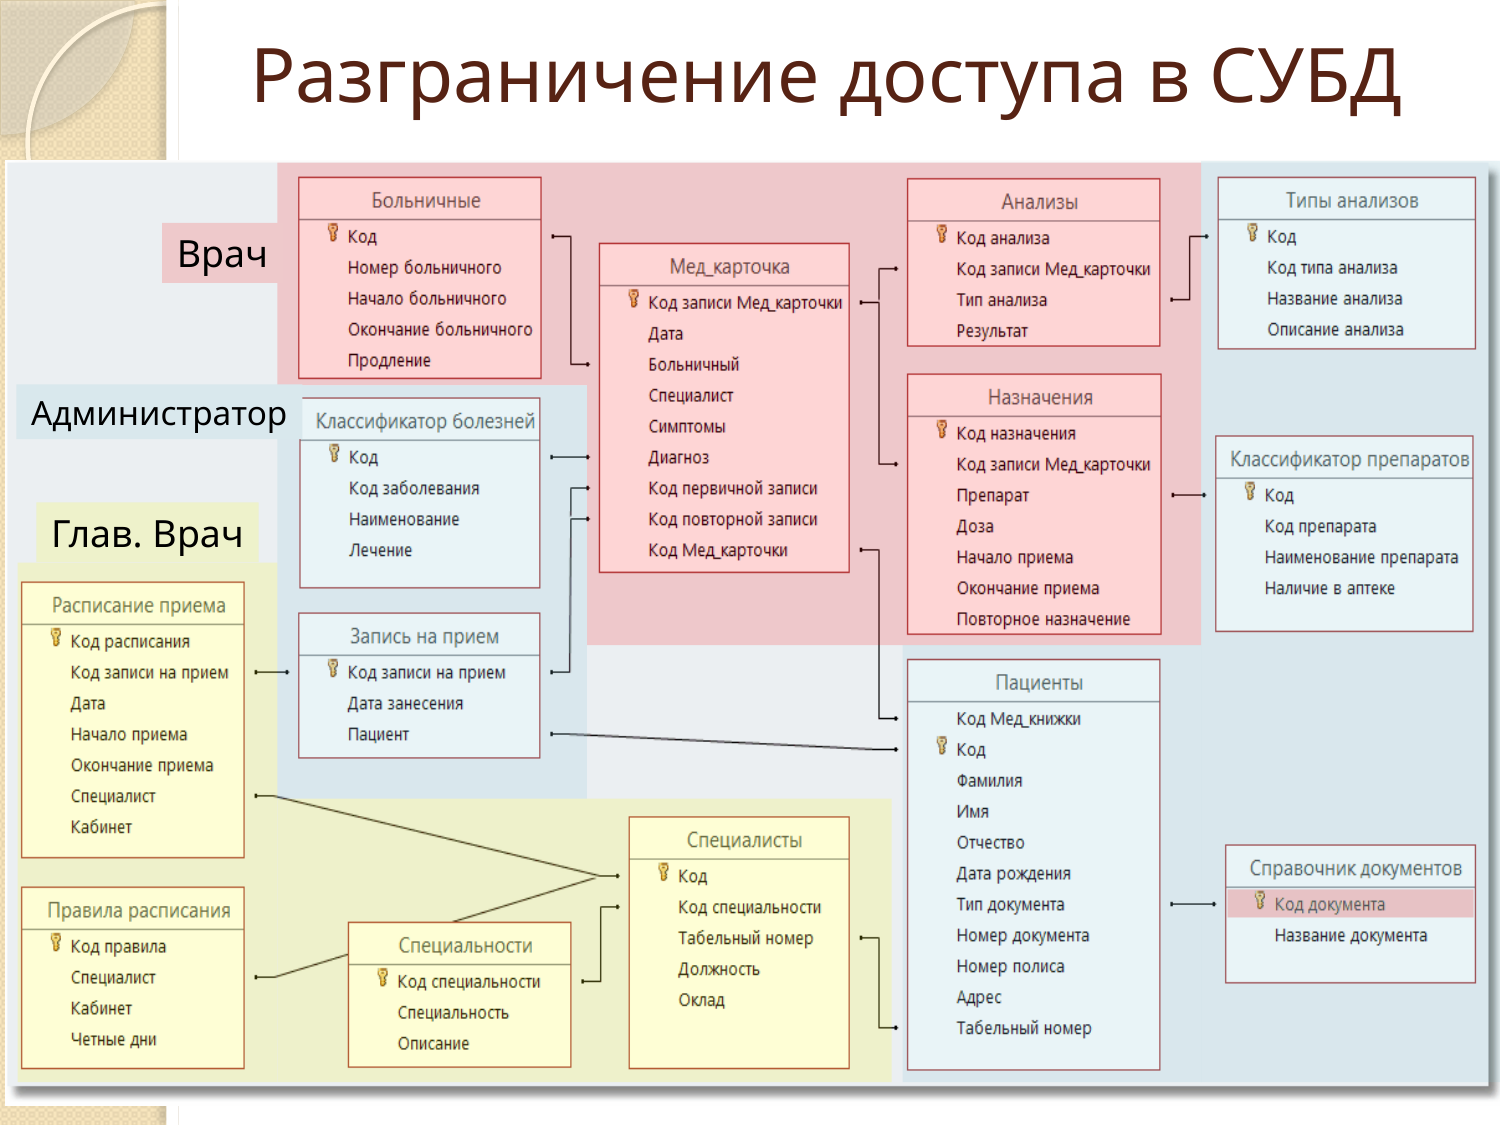

# Разграничение доступа в СУБД
Врач
Администратор
Глав. Врач